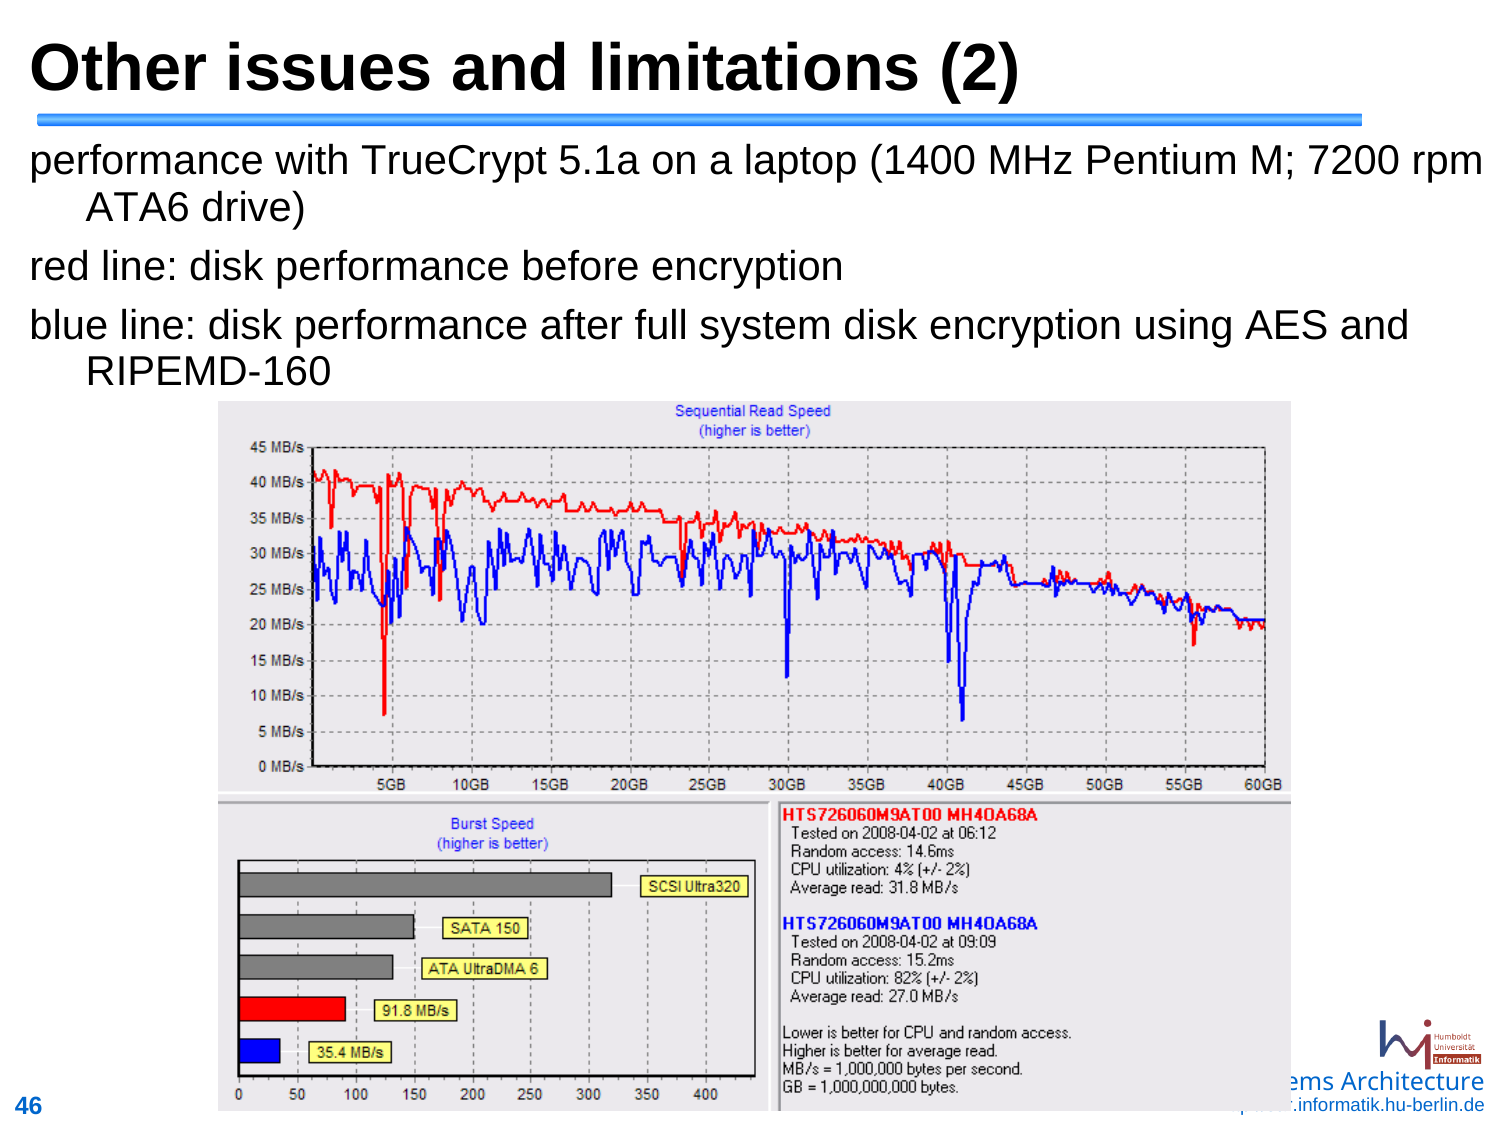

# Other issues and limitations (2)
performance with TrueCrypt 5.1a on a laptop (1400 MHz Pentium M; 7200 rpm ATA6 drive)
red line: disk performance before encryption
blue line: disk performance after full system disk encryption using AES and RIPEMD-160